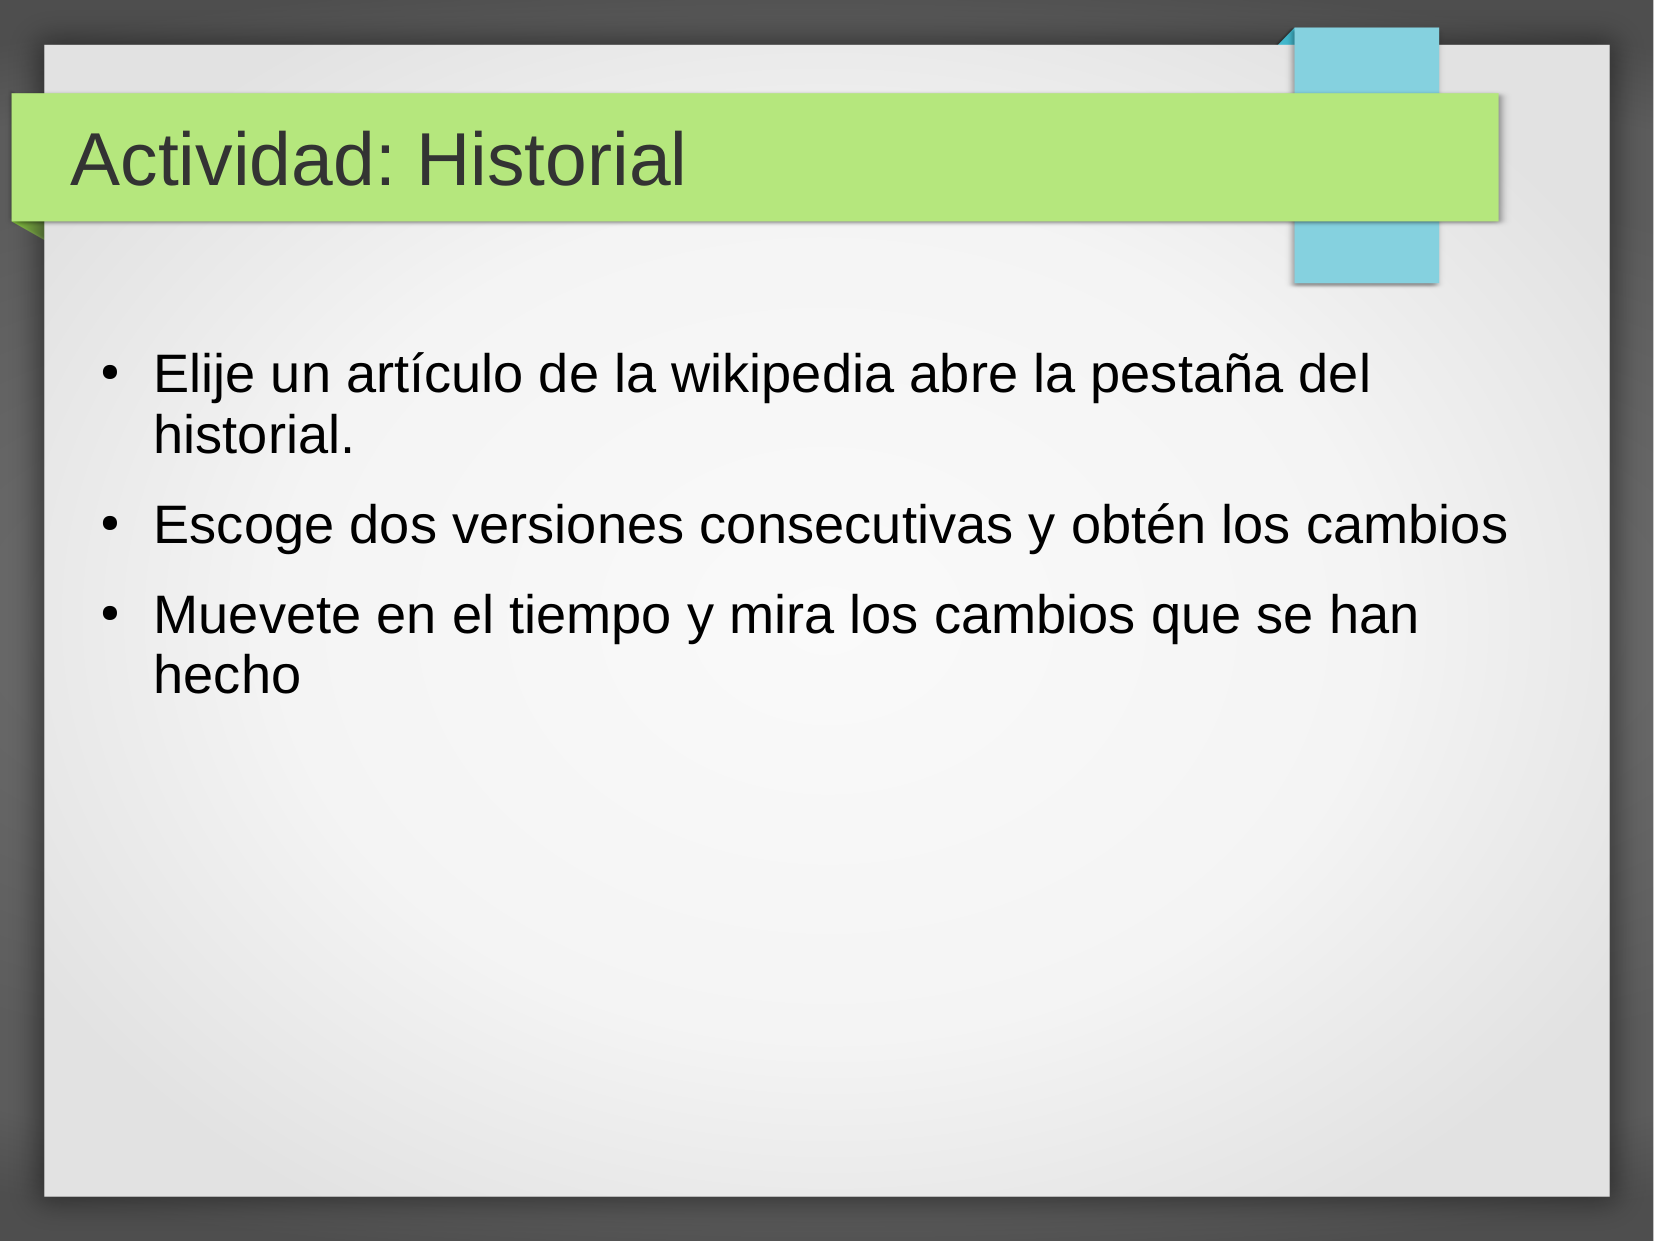

# Actividad: Historial
Elije un artículo de la wikipedia abre la pestaña del historial.
Escoge dos versiones consecutivas y obtén los cambios
Muevete en el tiempo y mira los cambios que se han hecho